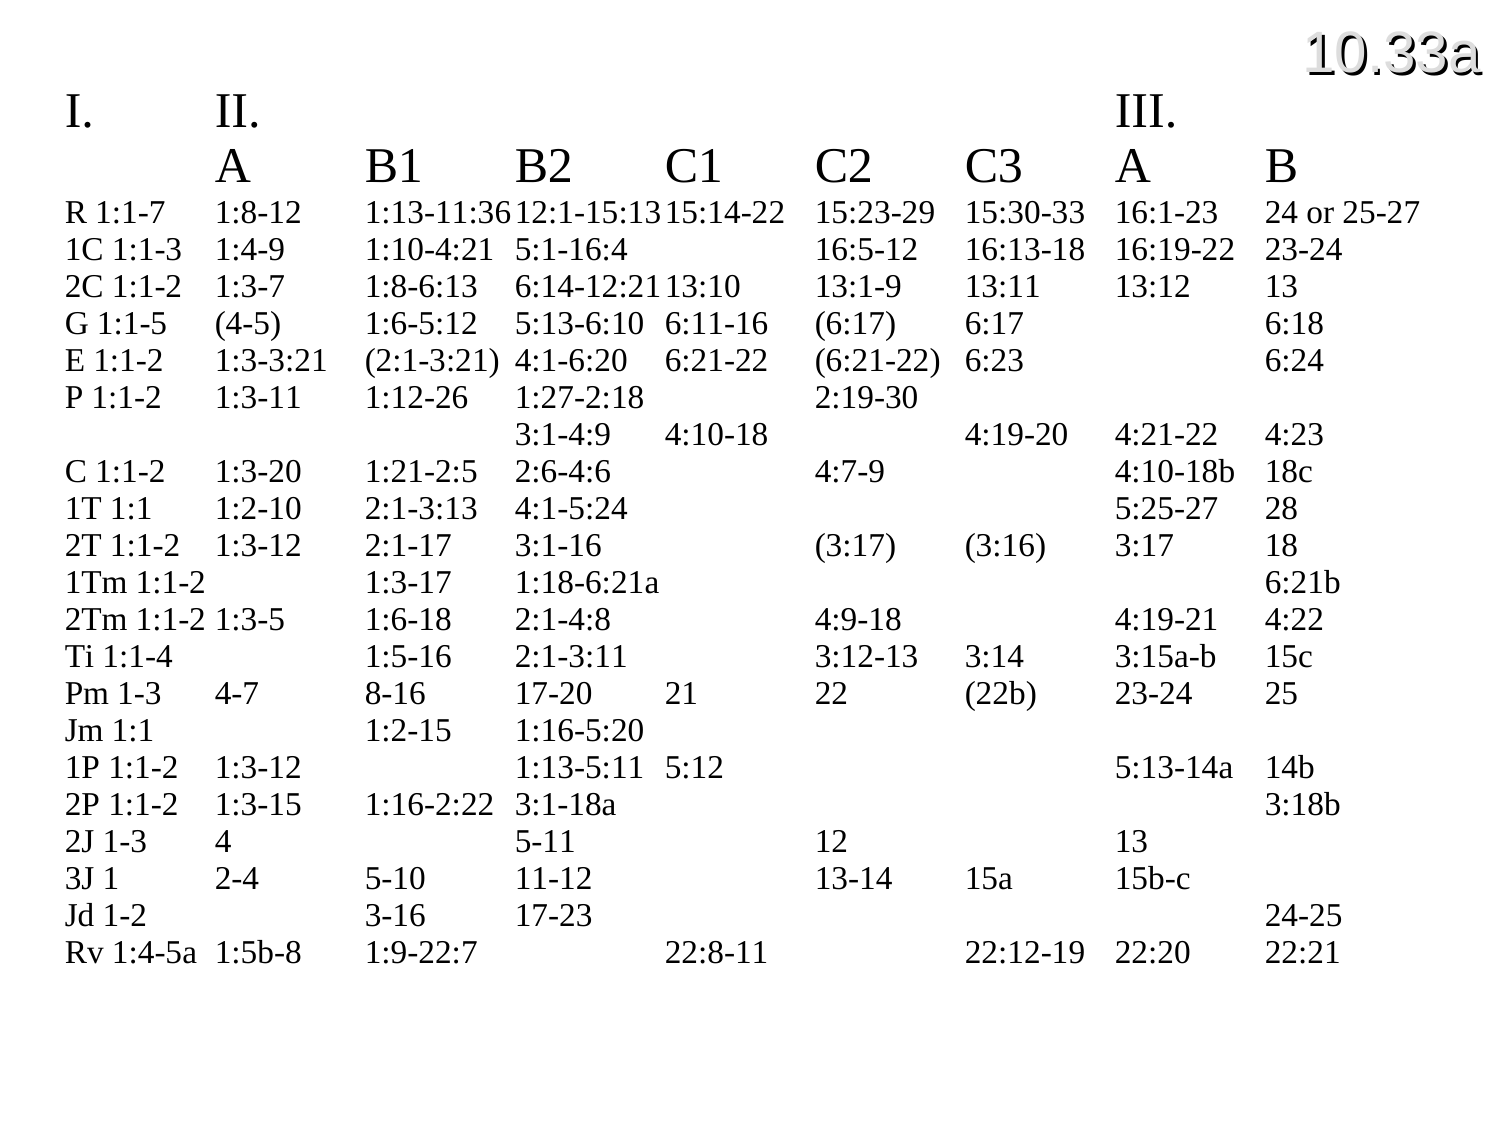

10.33a
I.	II.						III.
	A	B1	B2	C1	C2	C3	A	B
R 1:1-7 	1:8-12	1:13-11:36	12:1-15:13	15:14-22	15:23-29	15:30-33	16:1-23	24 or 25-27
1C 1:1-3	1:4-9	1:10-4:21	5:1-16:4		16:5-12	16:13-18	16:19-22	23-24
2C 1:1-2	1:3-7	1:8-6:13	6:14-12:21	13:10	13:1-9	13:11	13:12	13
G 1:1-5	(4-5)	1:6-5:12	5:13-6:10	6:11-16	(6:17)	6:17		6:18
E 1:1-2	1:3-3:21	(2:1-3:21)	4:1-6:20	6:21-22	(6:21-22)	6:23		6:24
P 1:1-2	1:3-11	1:12-26	1:27-2:18		2:19-30
			3:1-4:9	4:10-18		4:19-20	4:21-22	4:23
C 1:1-2	1:3-20	1:21-2:5	2:6-4:6		4:7-9		4:10-18b	18c
1T 1:1	1:2-10	2:1-3:13	4:1-5:24				5:25-27	28
2T 1:1-2	1:3-12	2:1-17	3:1-16		(3:17)	(3:16)	3:17	18
1Tm 1:1-2		1:3-17	1:18-6:21a					6:21b
2Tm 1:1-2	1:3-5	1:6-18	2:1-4:8		4:9-18		4:19-21	4:22
Ti 1:1-4		1:5-16	2:1-3:11		3:12-13	3:14	3:15a-b	15c
Pm 1-3	4-7	8-16	17-20	21	22	(22b)	23-24	25
Jm 1:1		1:2-15	1:16-5:20
1P 1:1-2	1:3-12		1:13-5:11	5:12			5:13-14a	14b
2P 1:1-2	1:3-15	1:16-2:22	3:1-18a					3:18b
2J 1-3	4		5-11		12		13
3J 1	2-4	5-10	11-12		13-14	15a	15b-c
Jd 1-2		3-16	17-23					24-25
Rv 1:4-5a	1:5b-8	1:9-22:7		22:8-11		22:12-19	22:20	22:21